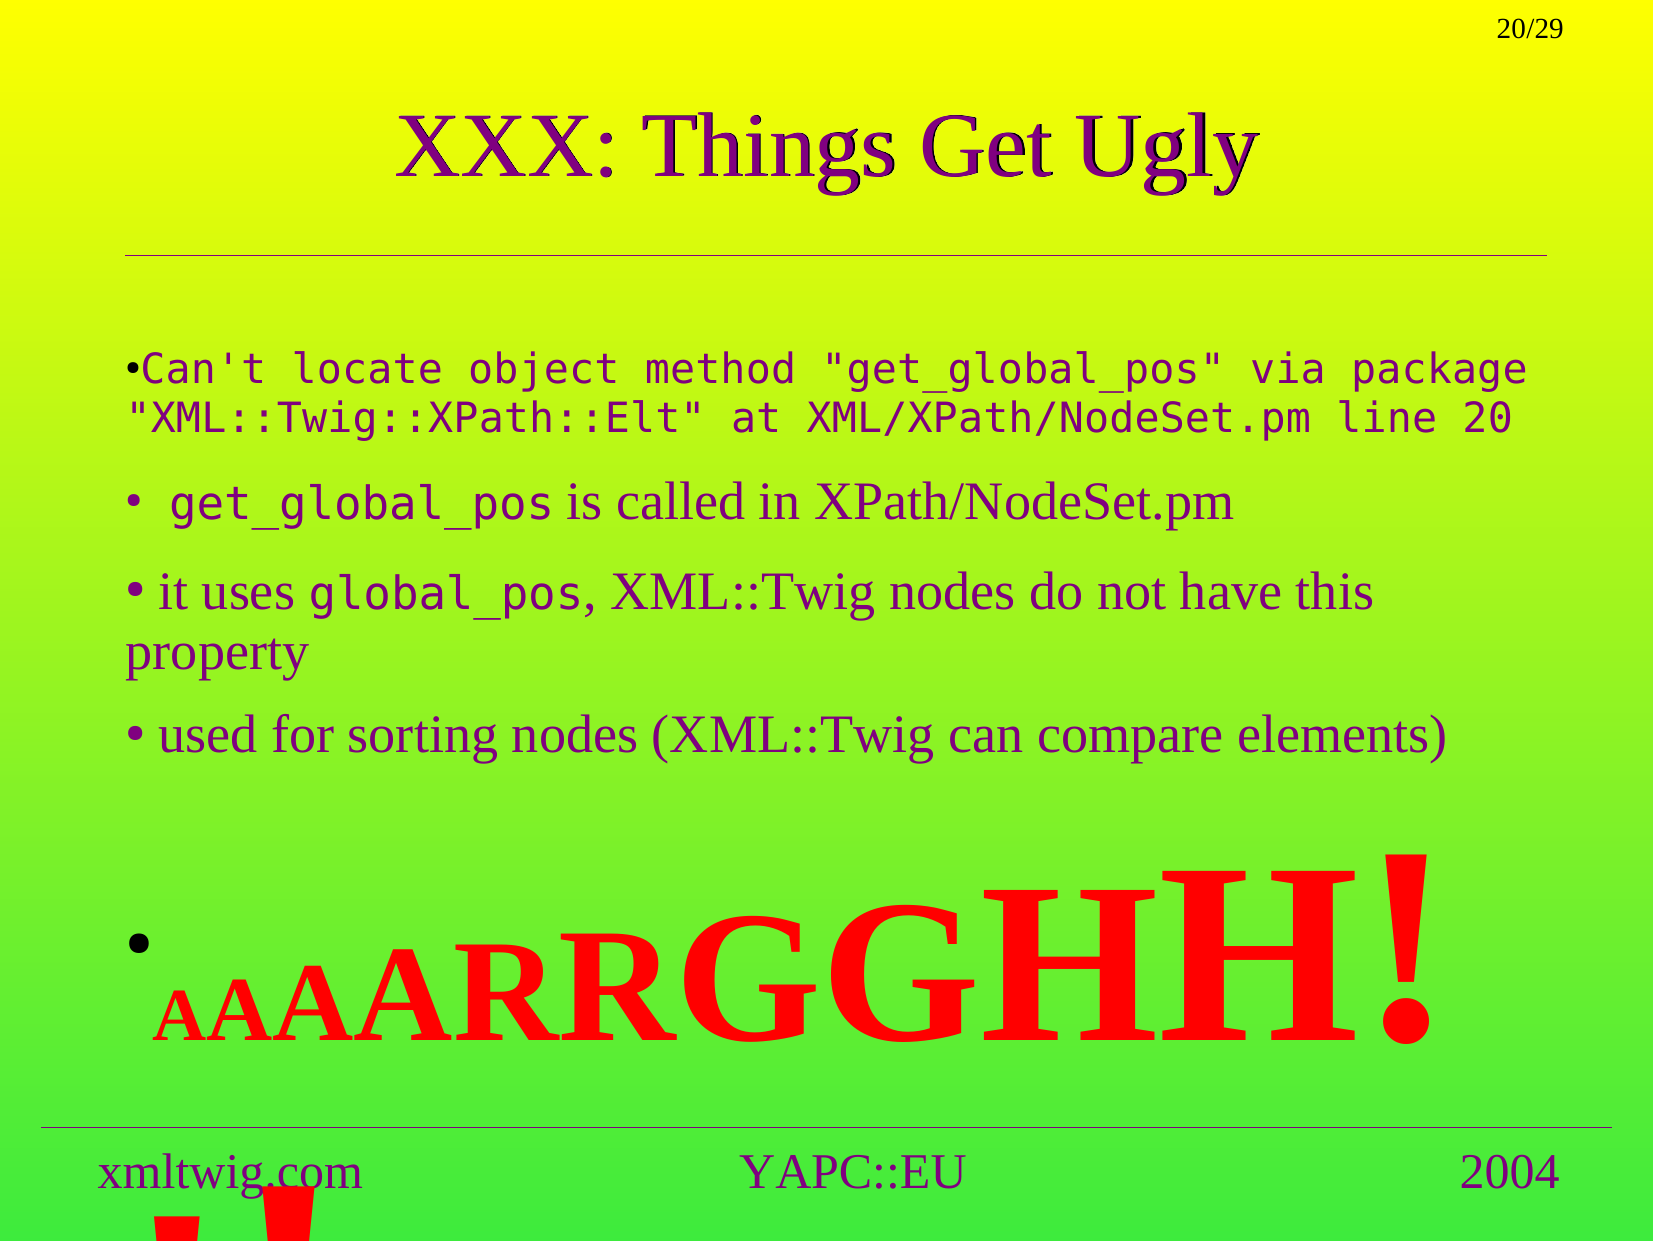

# XXX: Things Get Ugly
Can't locate object method "get_global_pos" via package "XML::Twig::XPath::Elt" at XML/XPath/NodeSet.pm line 20
 get_global_pos is called in XPath/NodeSet.pm
 it uses global_pos, XML::Twig nodes do not have this property
 used for sorting nodes (XML::Twig can compare elements)
AAAARRGGHH!!!